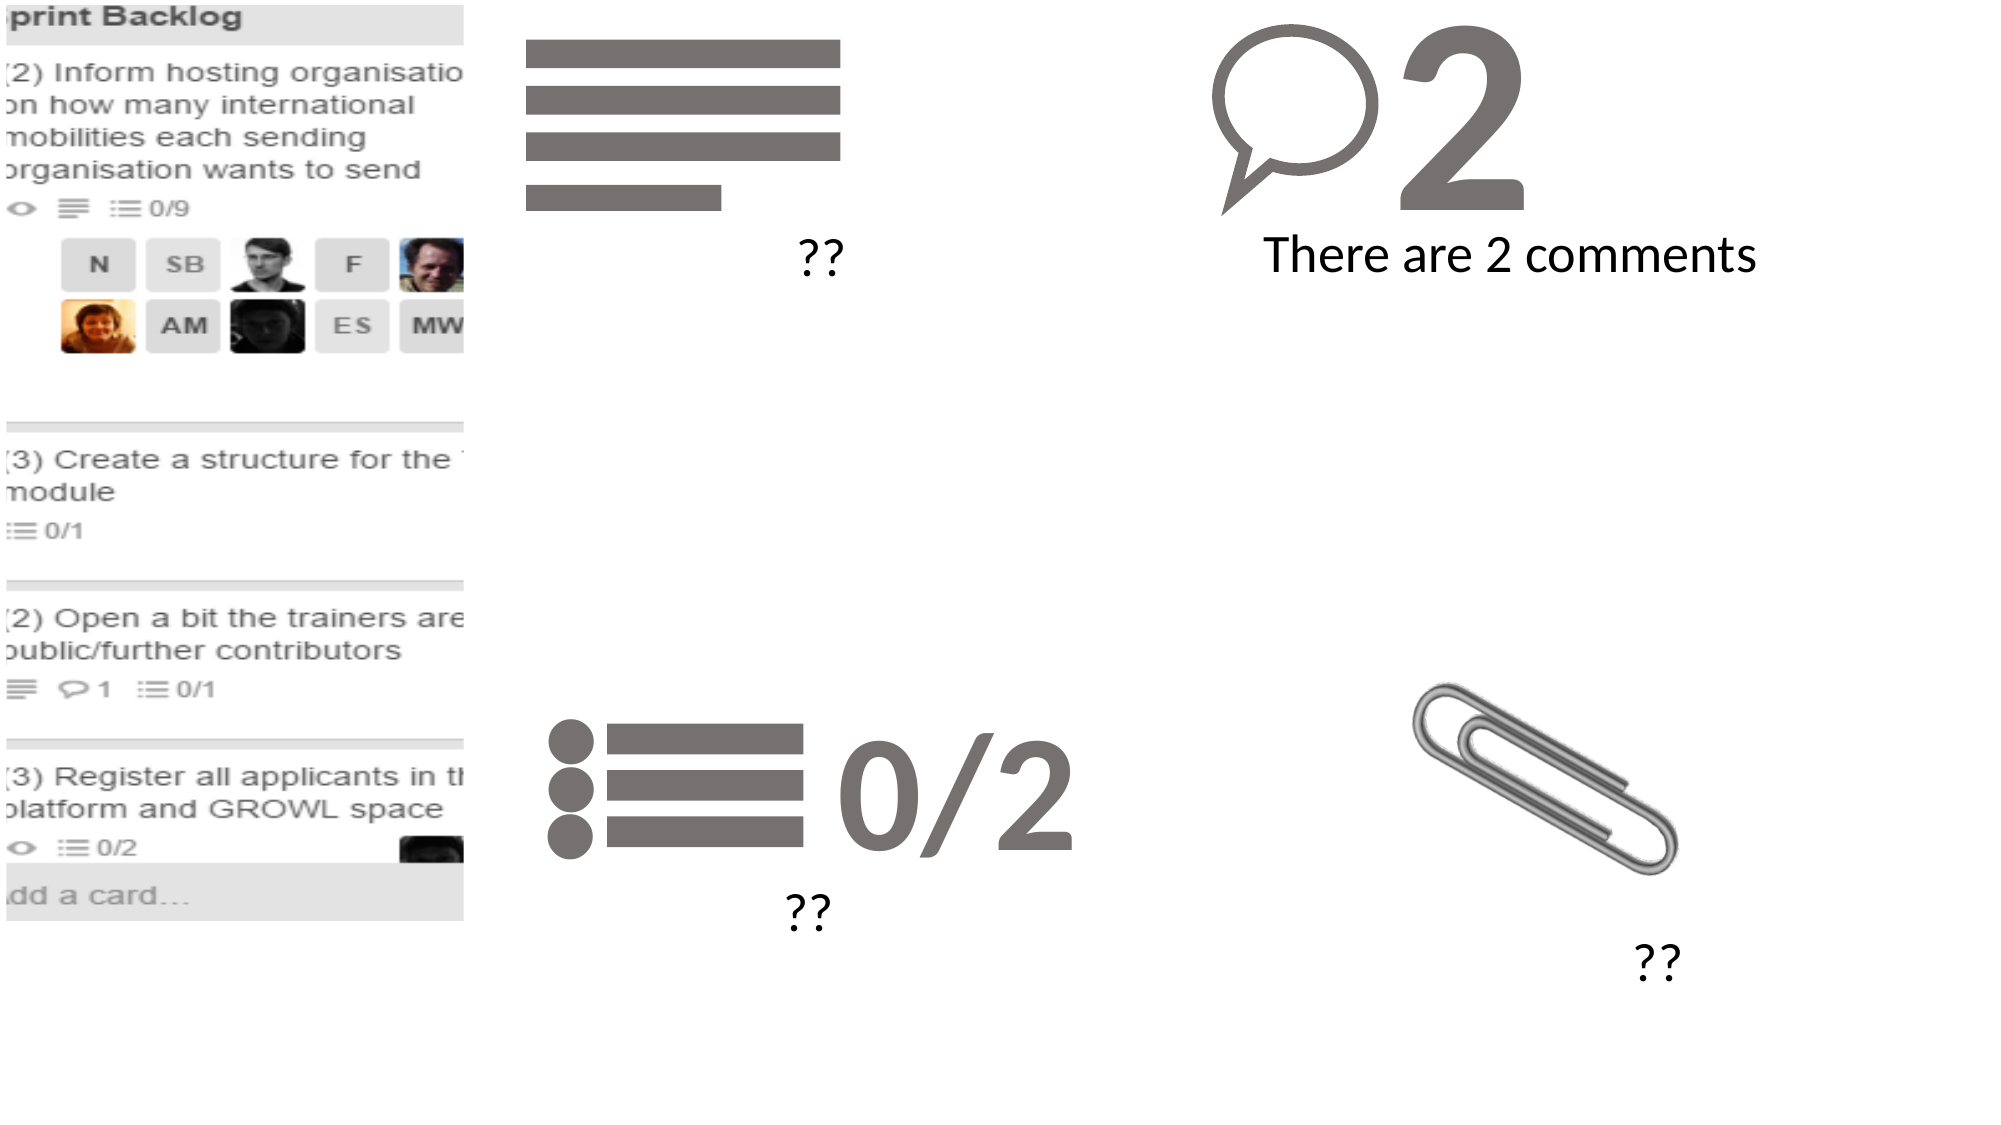

2
There are 2 comments
??
0/2
??
??